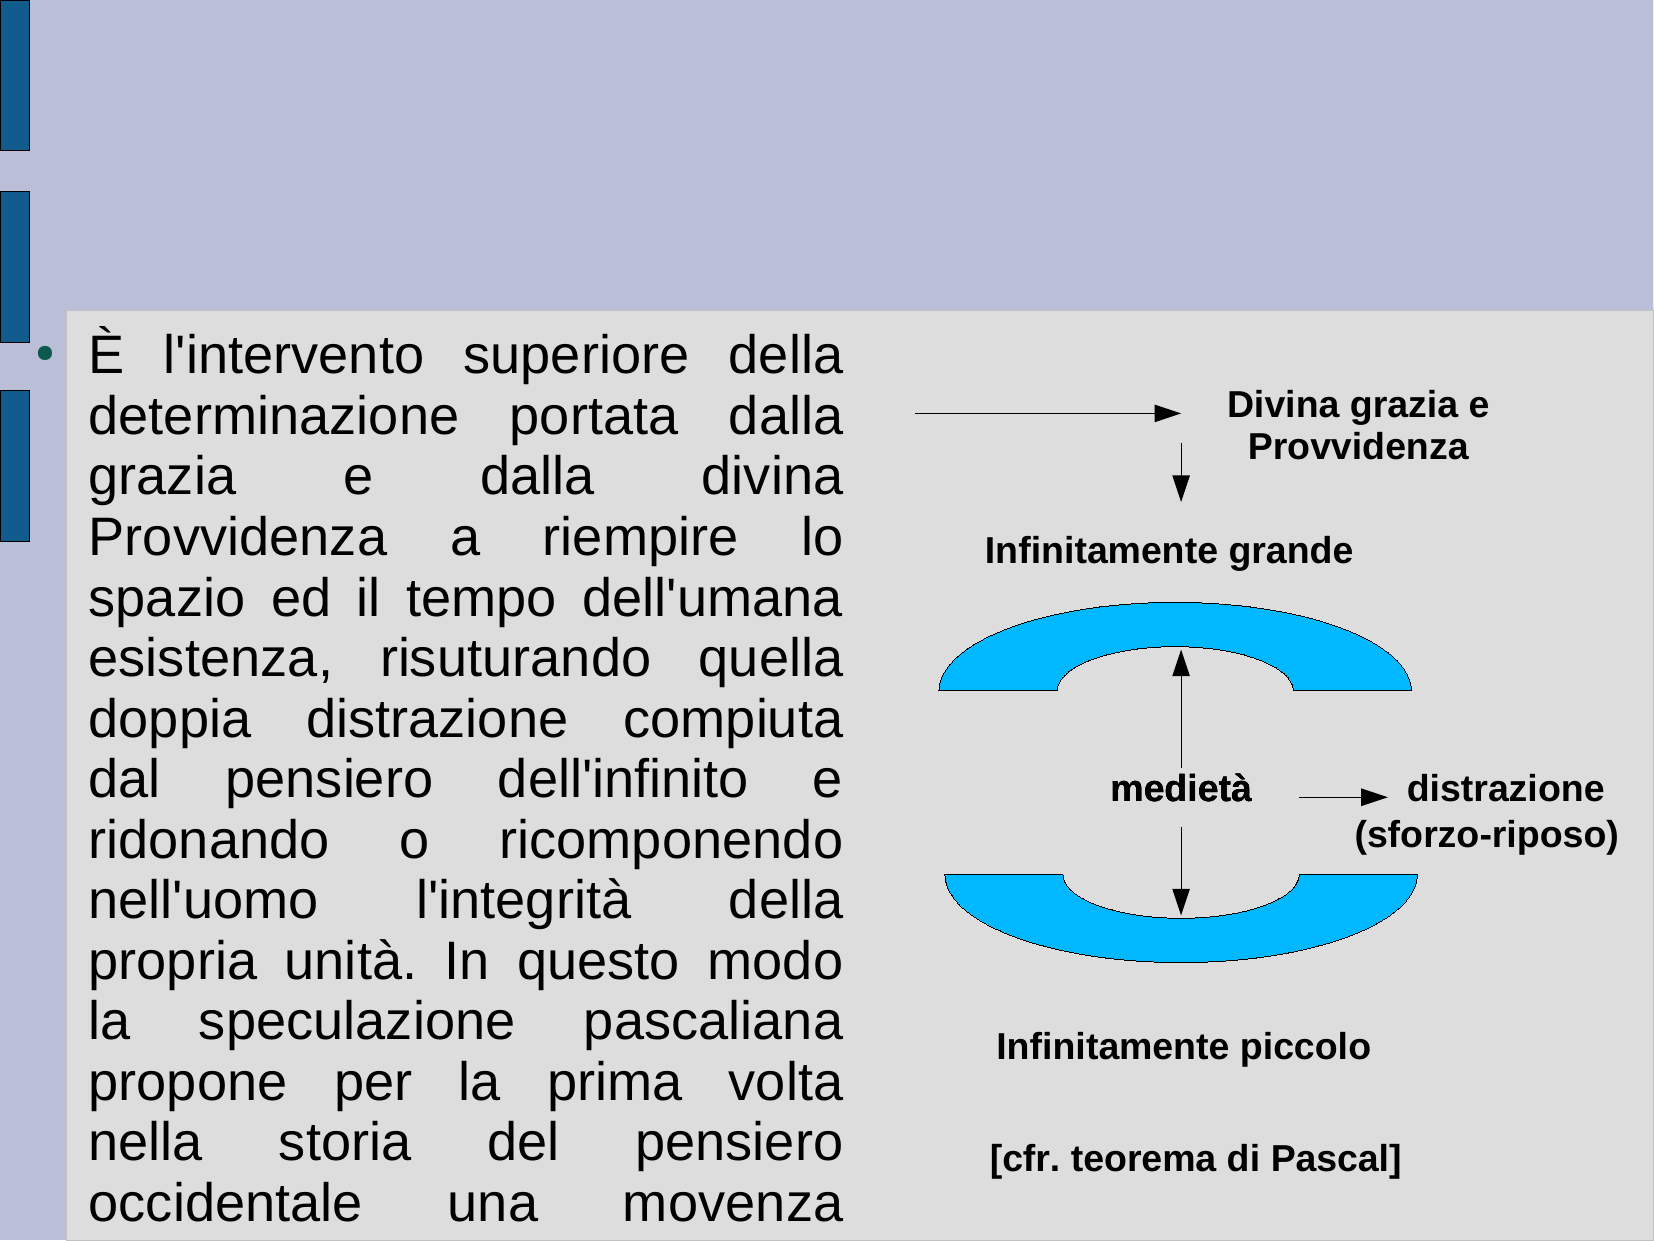

#
È l'intervento superiore della determinazione portata dalla grazia e dalla divina Provvidenza a riempire lo spazio ed il tempo dell'umana esistenza, risuturando quella doppia distrazione compiuta dal pensiero dell'infinito e ridonando o ricomponendo nell'uomo l'integrità della propria unità. In questo modo la speculazione pascaliana propone per la prima volta nella storia del pensiero occidentale una movenza dialettica (tesi, antitesi, sintesi).
Divina grazia e Provvidenza
Infinitamente grande
medietà
distrazione
medietà
medietà
 (sforzo-riposo)
Infinitamente piccolo
[cfr. teorema di Pascal]